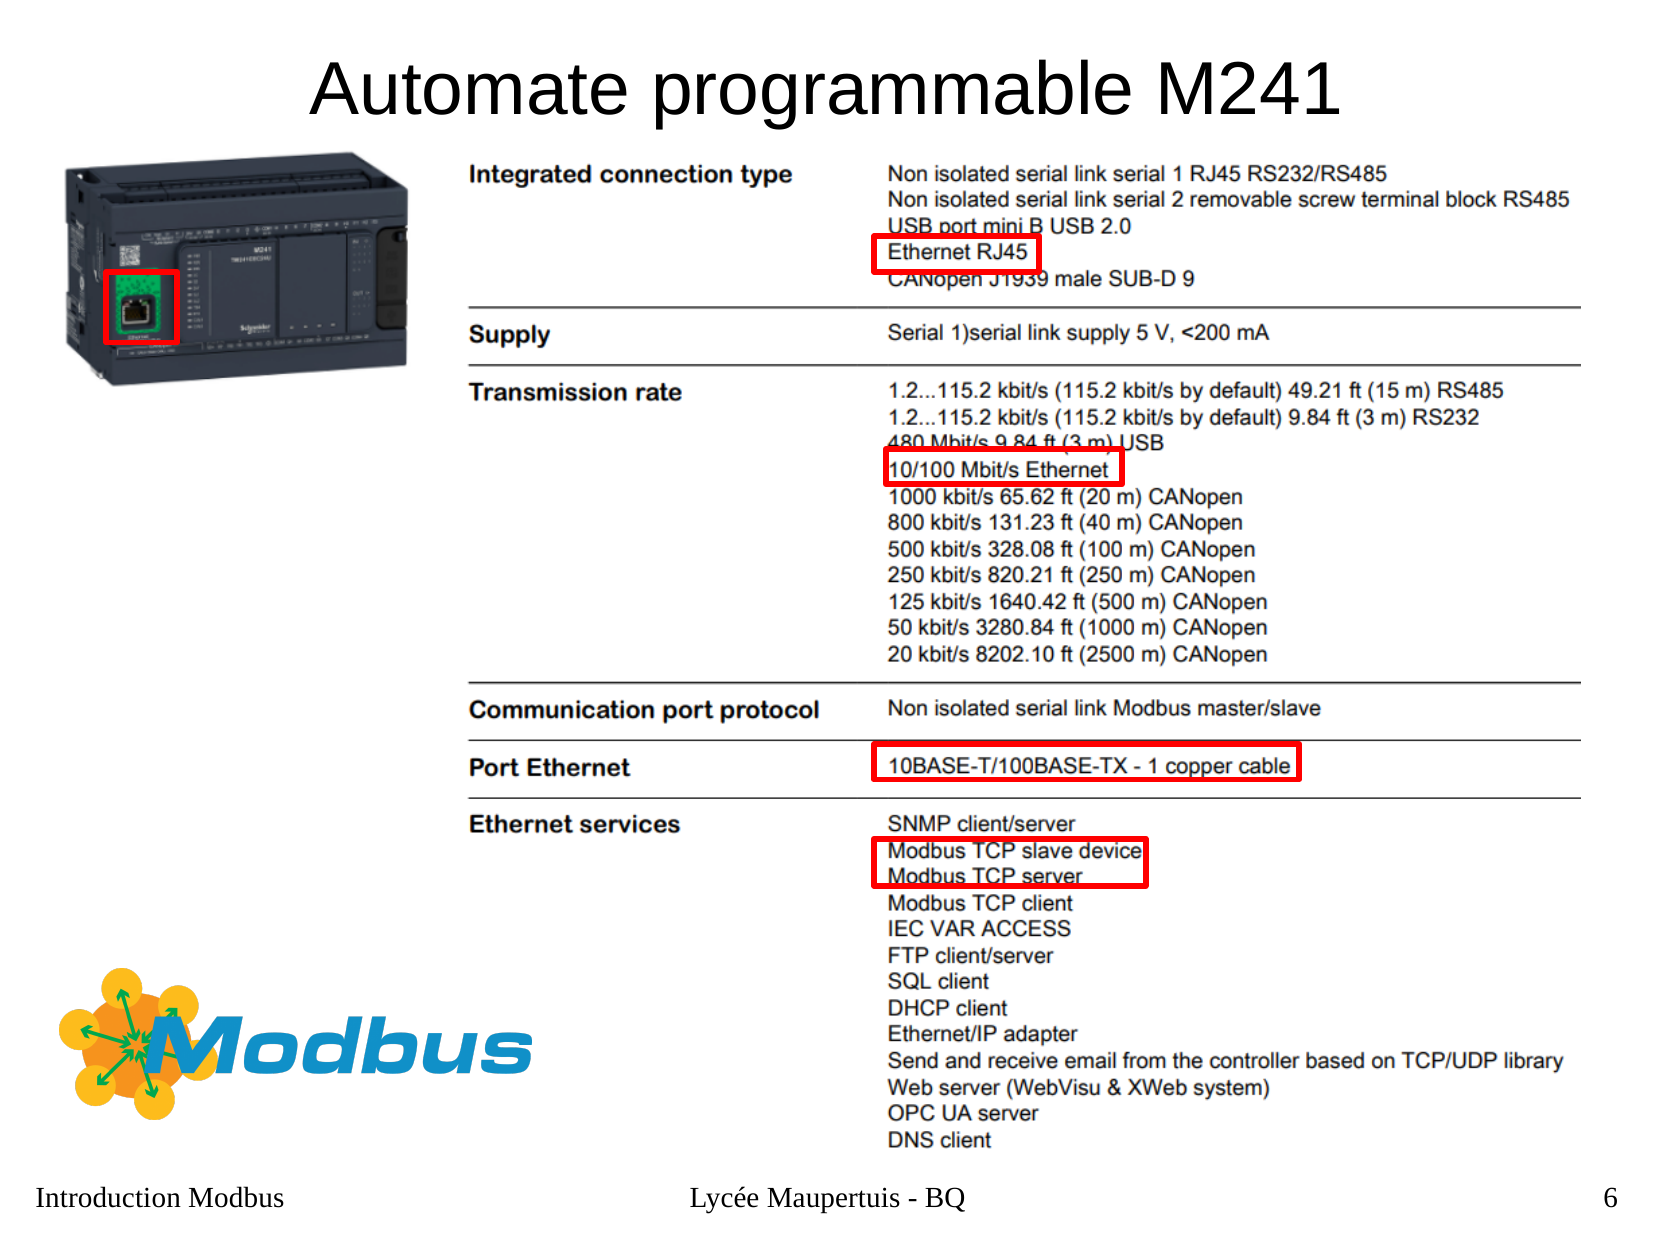

# Automate programmable M241
Introduction Modbus
Lycée Maupertuis - BQ
6